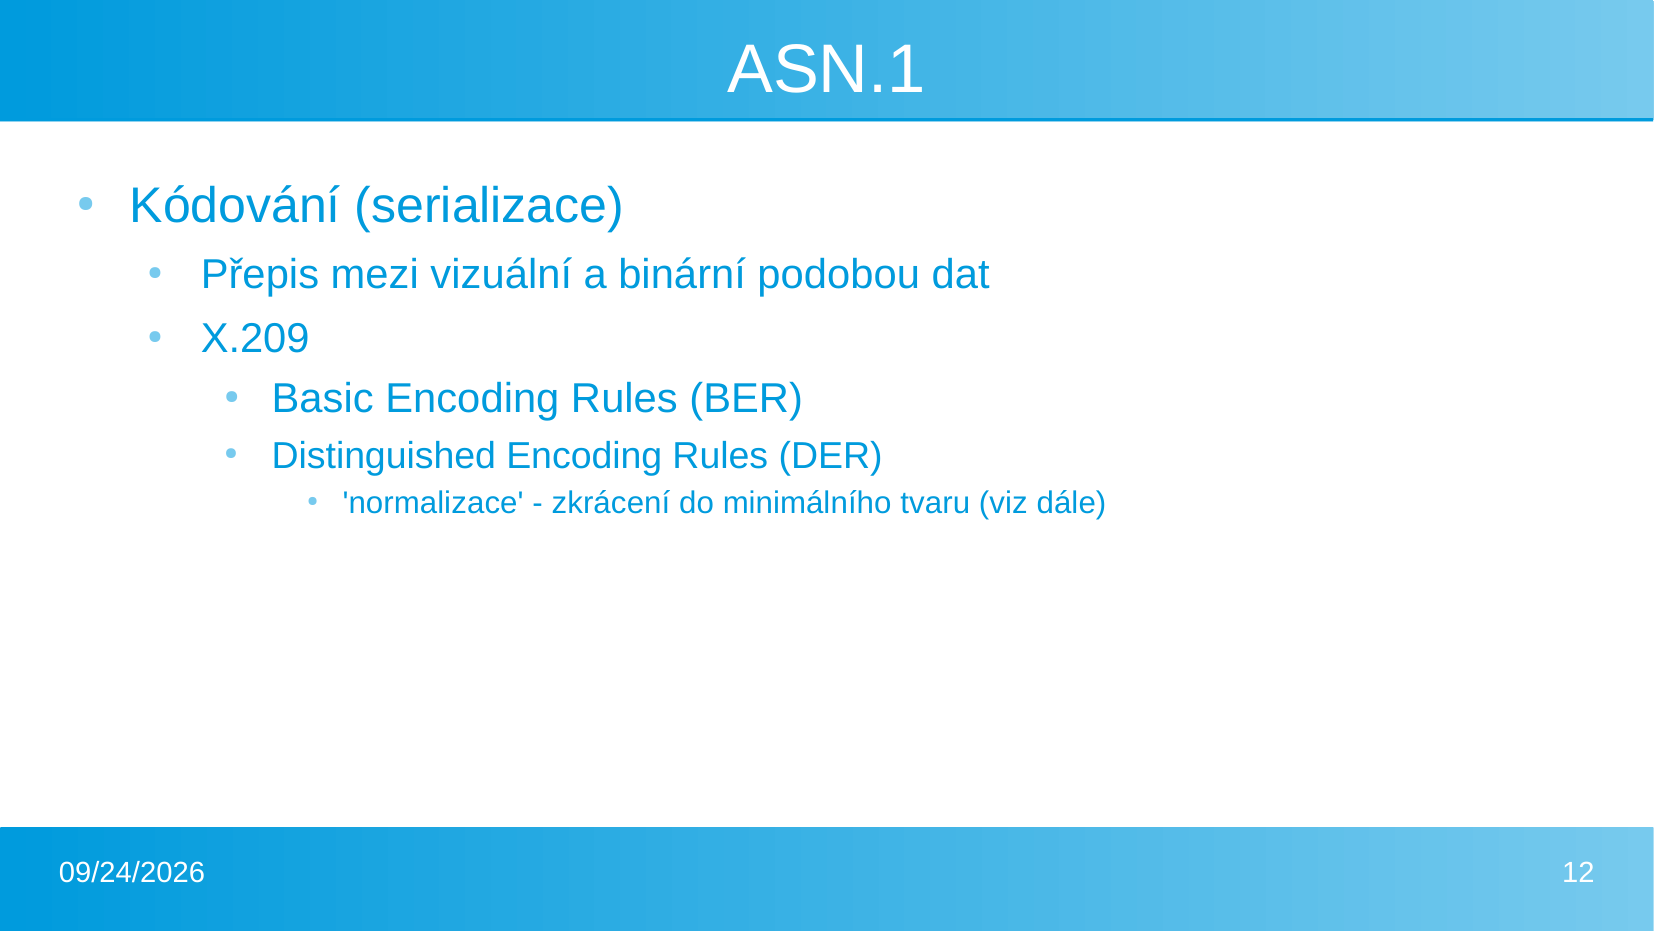

# ASN.1
Kódování (serializace)
Přepis mezi vizuální a binární podobou dat
X.209
Basic Encoding Rules (BER)
Distinguished Encoding Rules (DER)
'normalizace' - zkrácení do minimálního tvaru (viz dále)
12